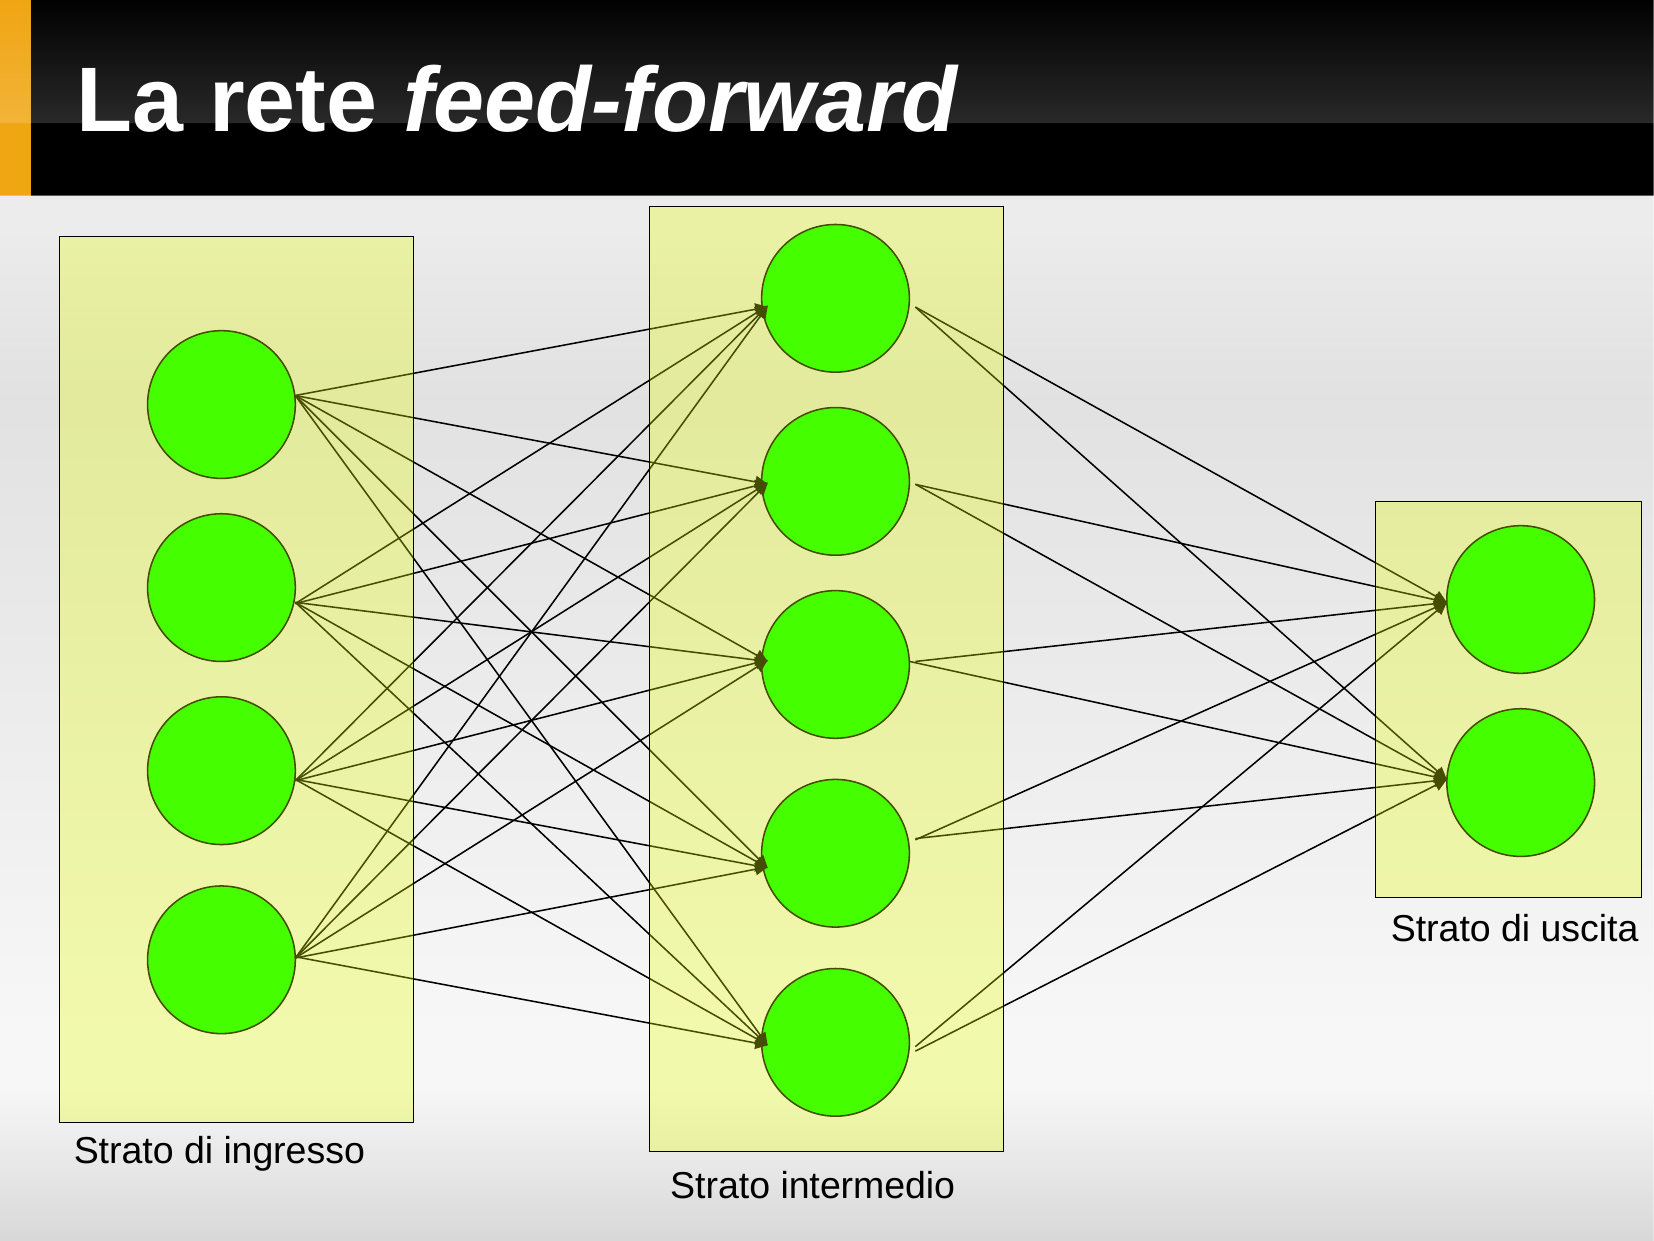

# La rete feed-forward
Strato di uscita
Strato di ingresso
Strato intermedio